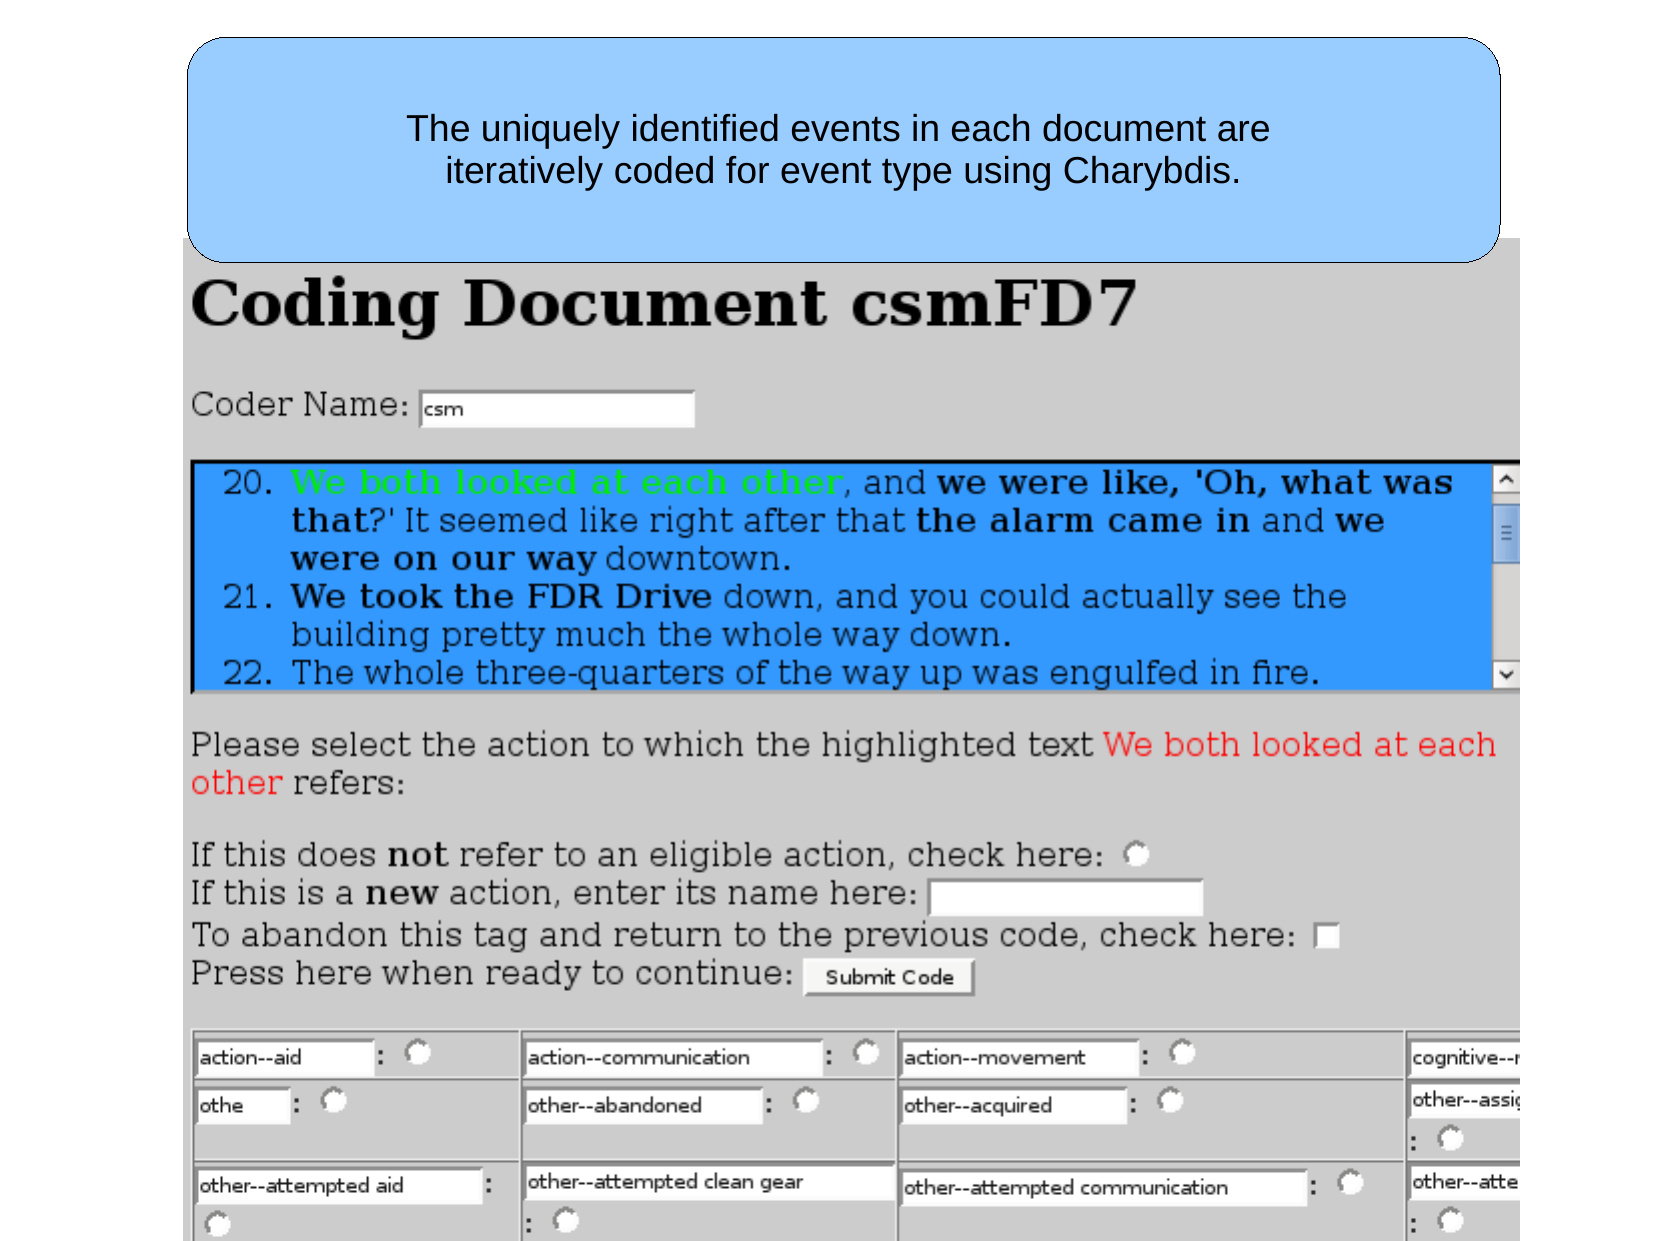

The uniquely identified events in each document are
iteratively coded for event type using Charybdis.